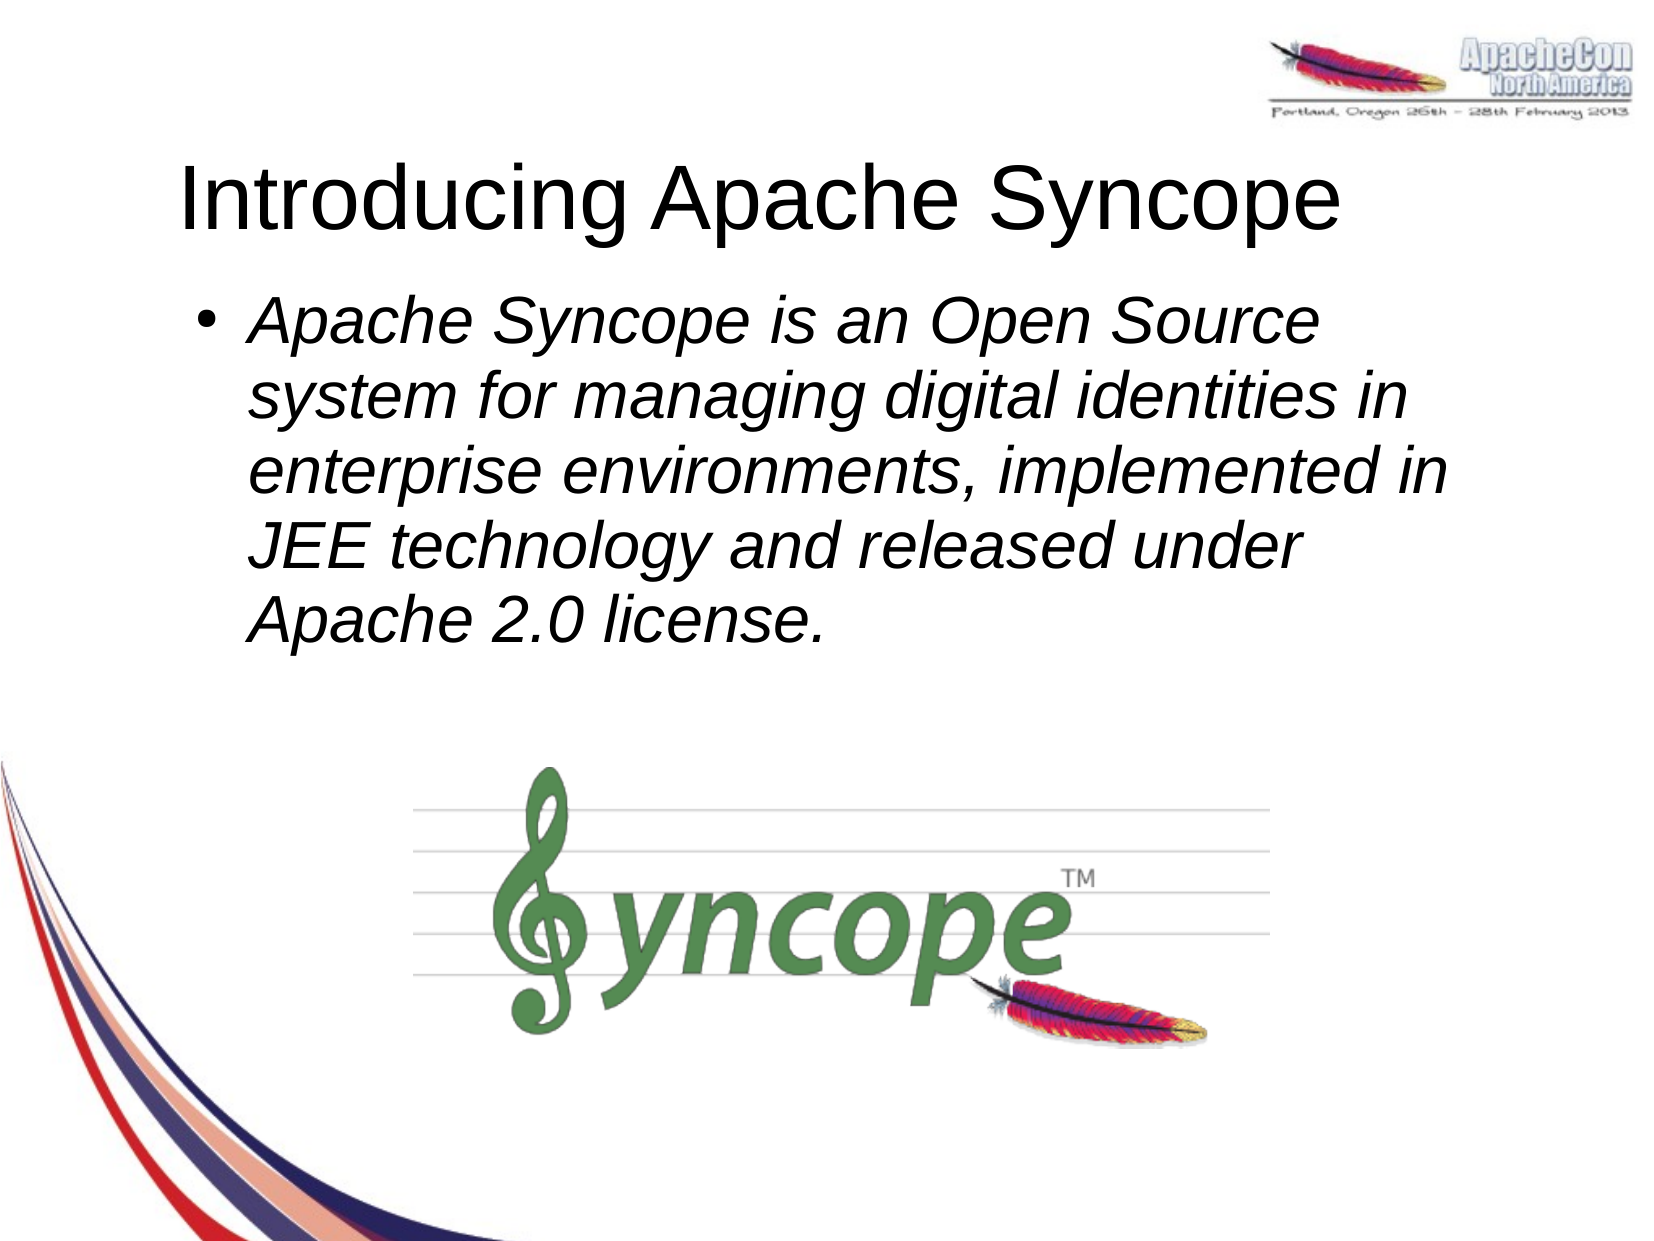

# Introducing Apache Syncope
Apache Syncope is an Open Source system for managing digital identities in enterprise environments, implemented in JEE technology and released under Apache 2.0 license.